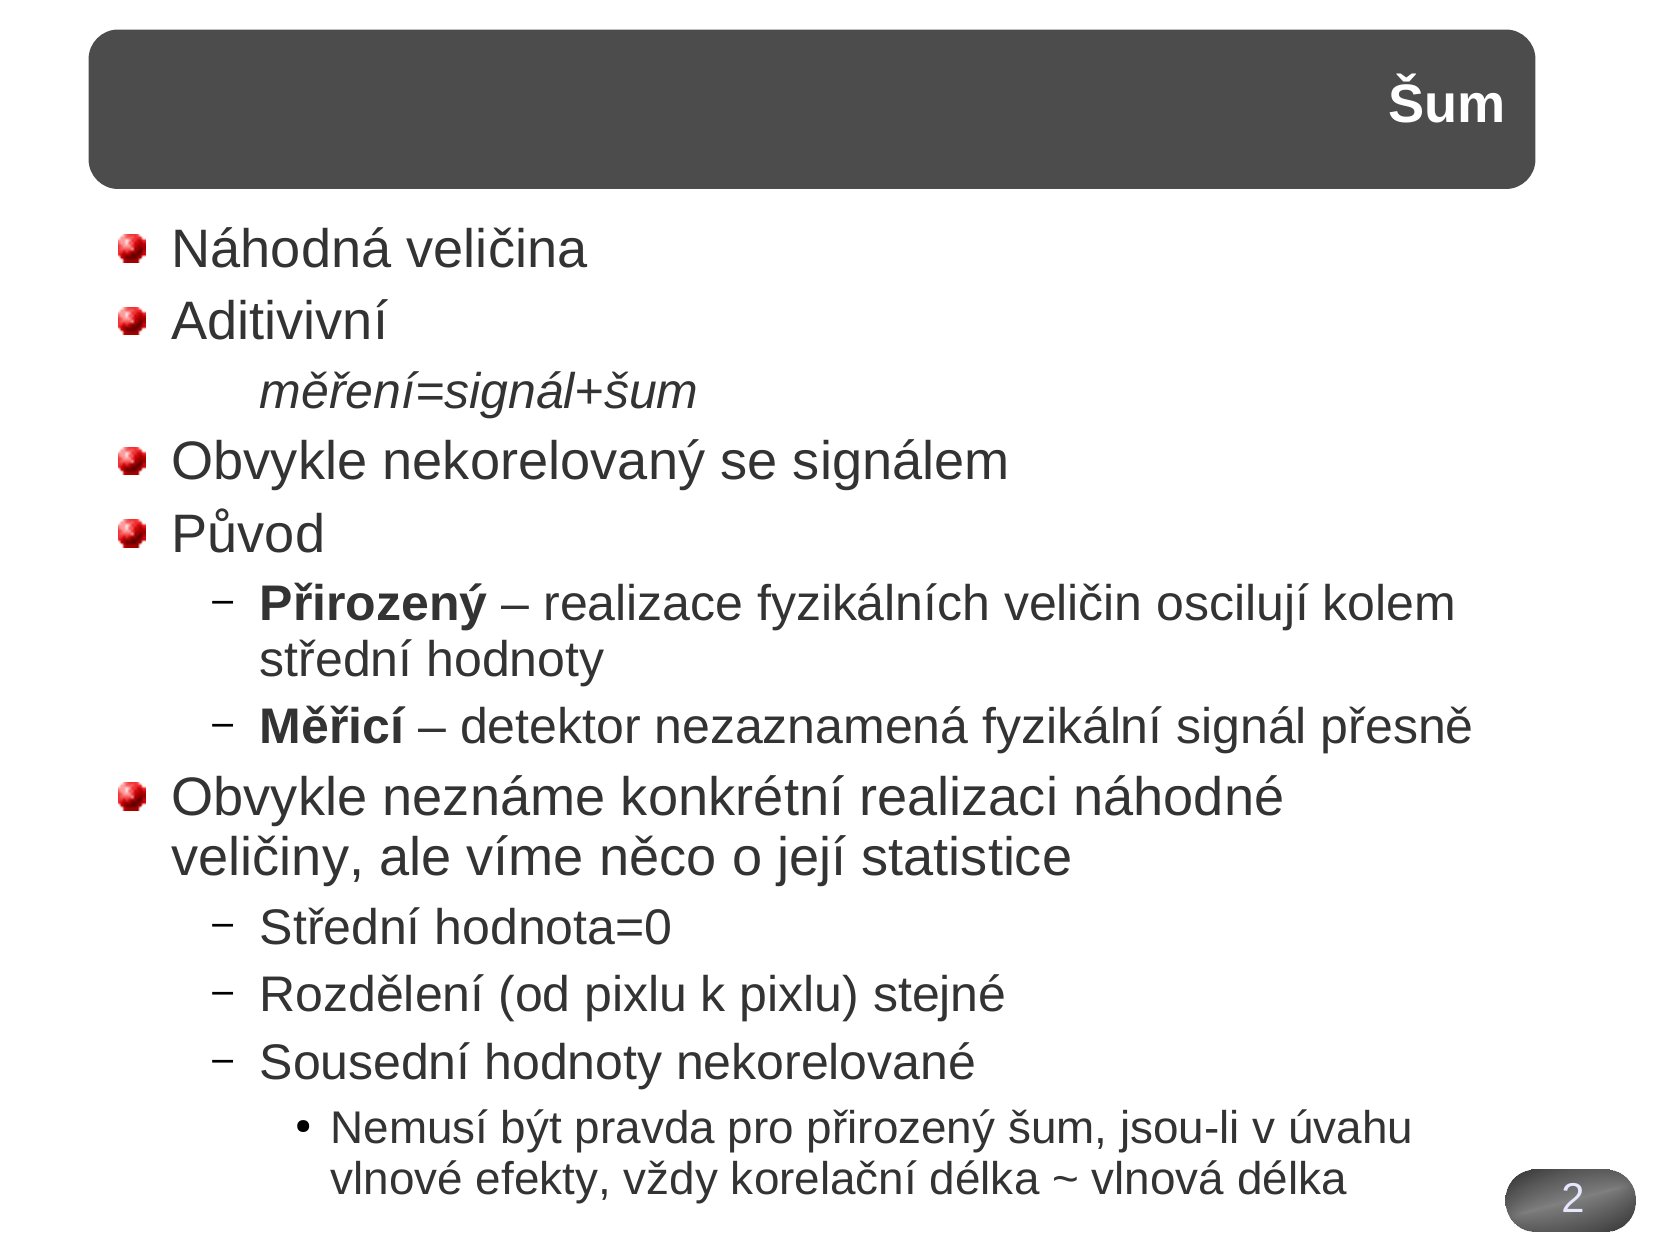

# Šum
Náhodná veličina
Aditivivní
měření=signál+šum
Obvykle nekorelovaný se signálem
Původ
Přirozený – realizace fyzikálních veličin oscilují kolem střední hodnoty
Měřicí – detektor nezaznamená fyzikální signál přesně
Obvykle neznáme konkrétní realizaci náhodné veličiny, ale víme něco o její statistice
Střední hodnota=0
Rozdělení (od pixlu k pixlu) stejné
Sousední hodnoty nekorelované
Nemusí být pravda pro přirozený šum, jsou-li v úvahu vlnové efekty, vždy korelační délka ~ vlnová délka